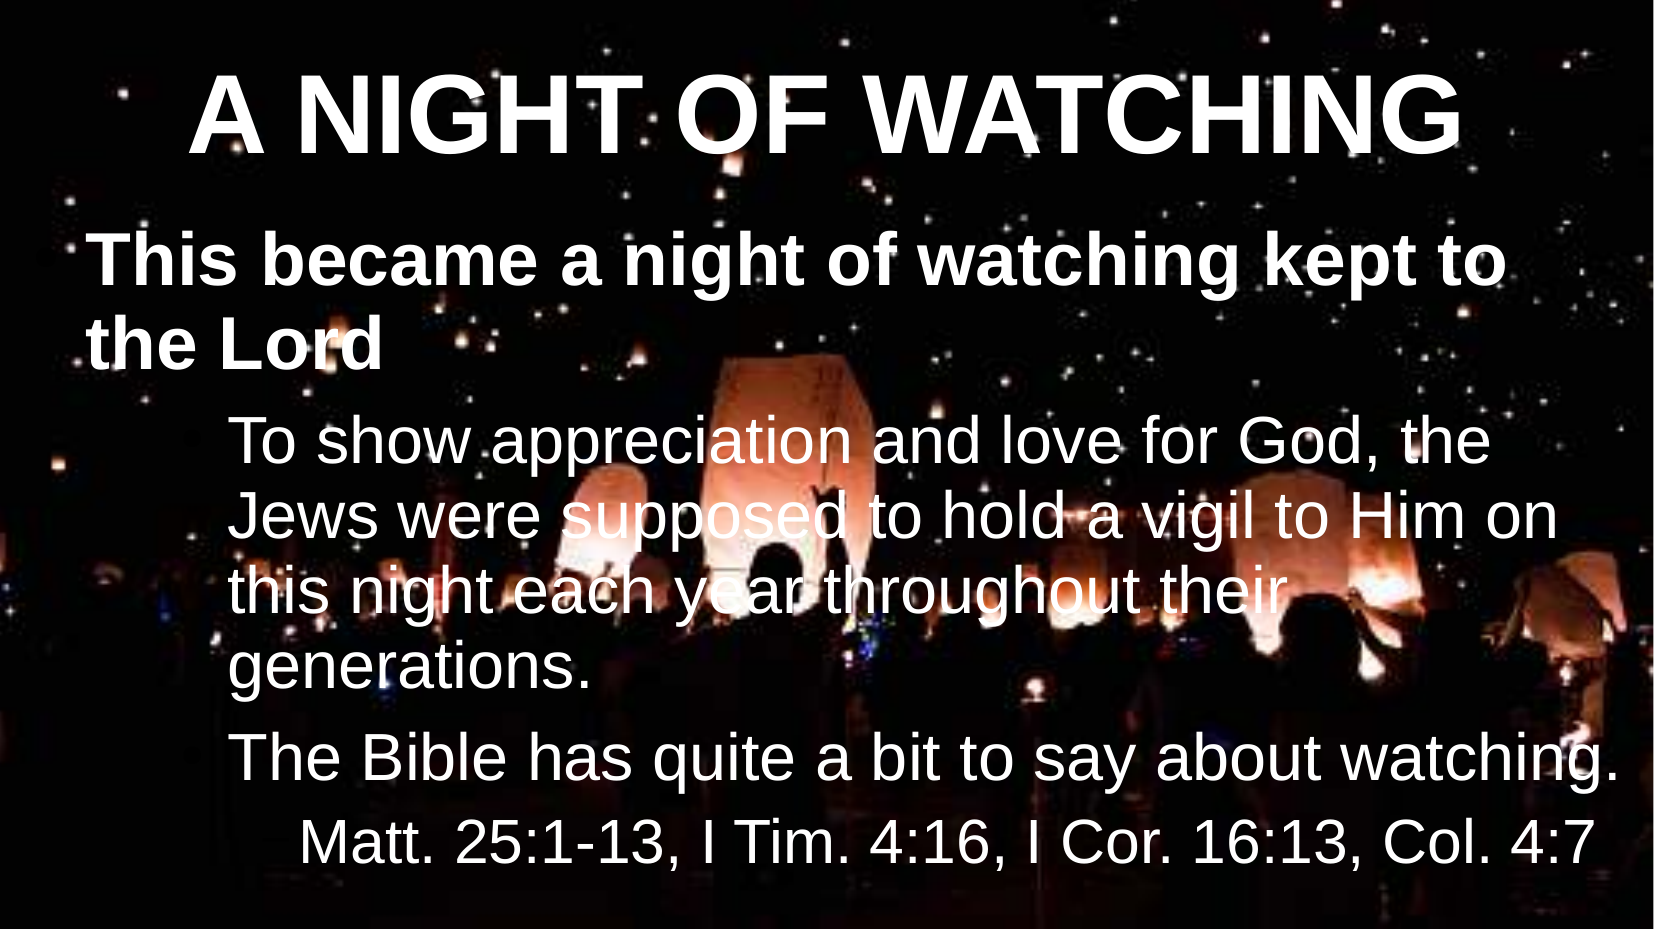

# A NIGHT OF WATCHING
This became a night of watching kept to the Lord
To show appreciation and love for God, the Jews were supposed to hold a vigil to Him on this night each year throughout their generations.
The Bible has quite a bit to say about watching.
Matt. 25:1-13, I Tim. 4:16, I Cor. 16:13, Col. 4:7